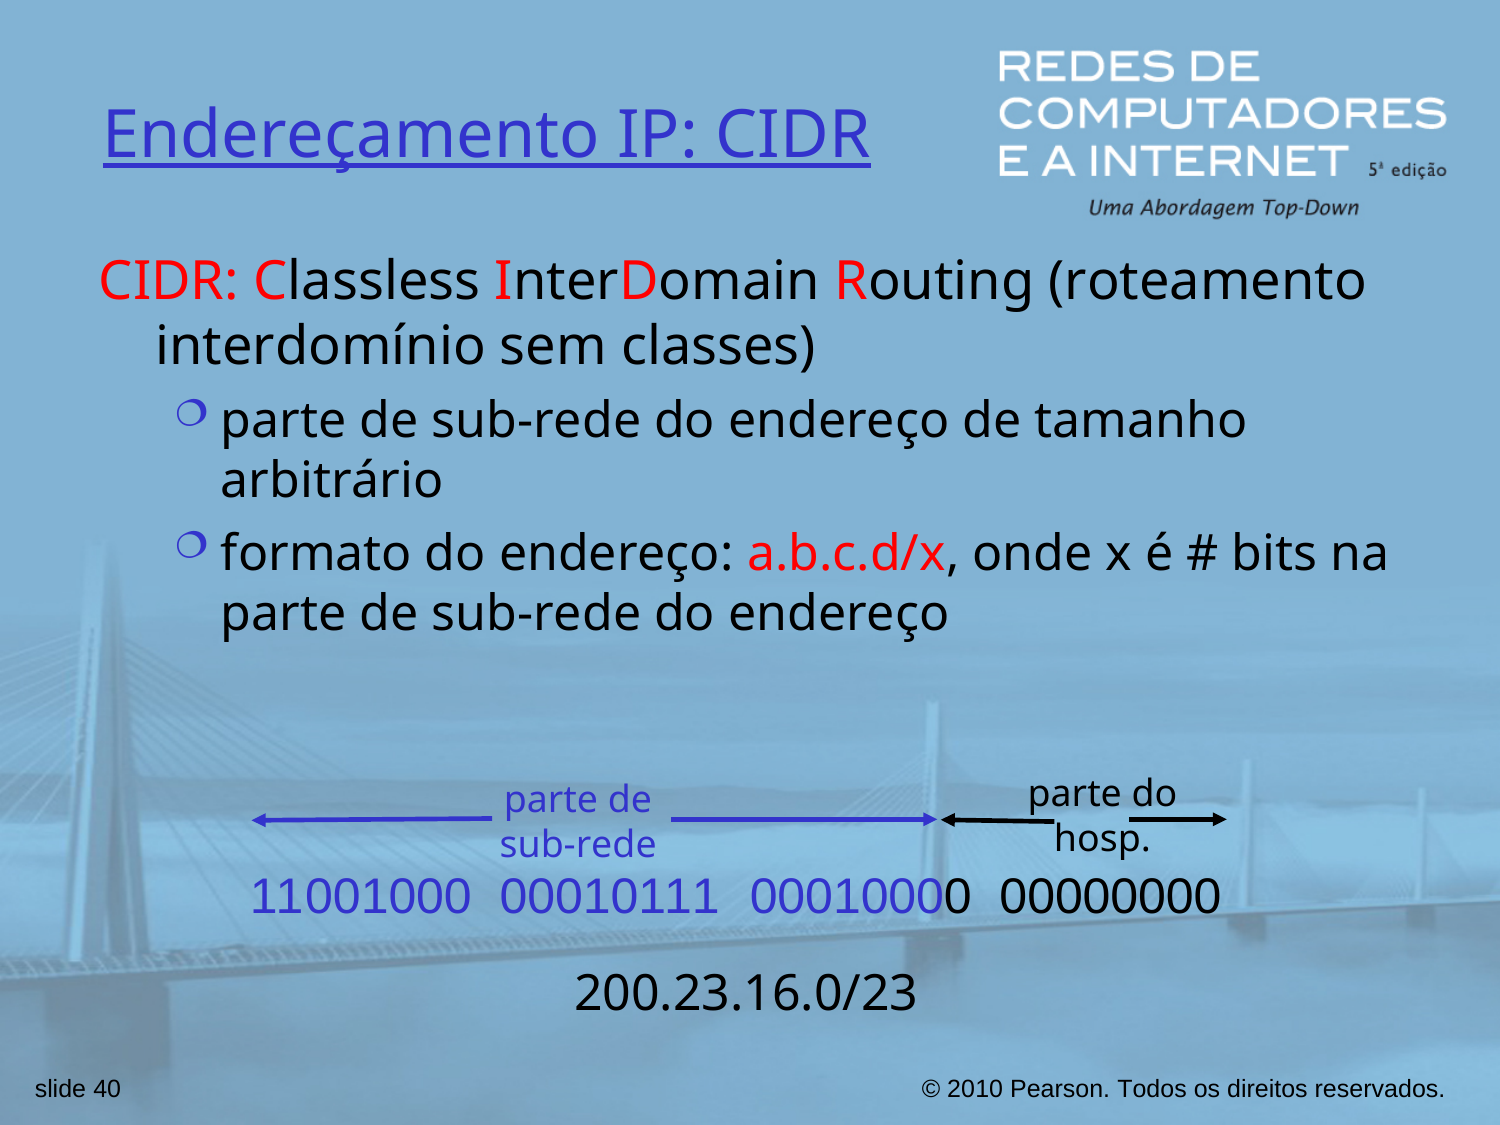

# Endereçamento IP: CIDR
CIDR: Classless InterDomain Routing (roteamento interdomínio sem classes)
parte de sub-rede do endereço de tamanho arbitrário
formato do endereço: a.b.c.d/x, onde x é # bits na parte de sub-rede do endereço
parte do
hosp.
parte de
sub-rede
11001000 00010111 00010000 00000000
200.23.16.0/23